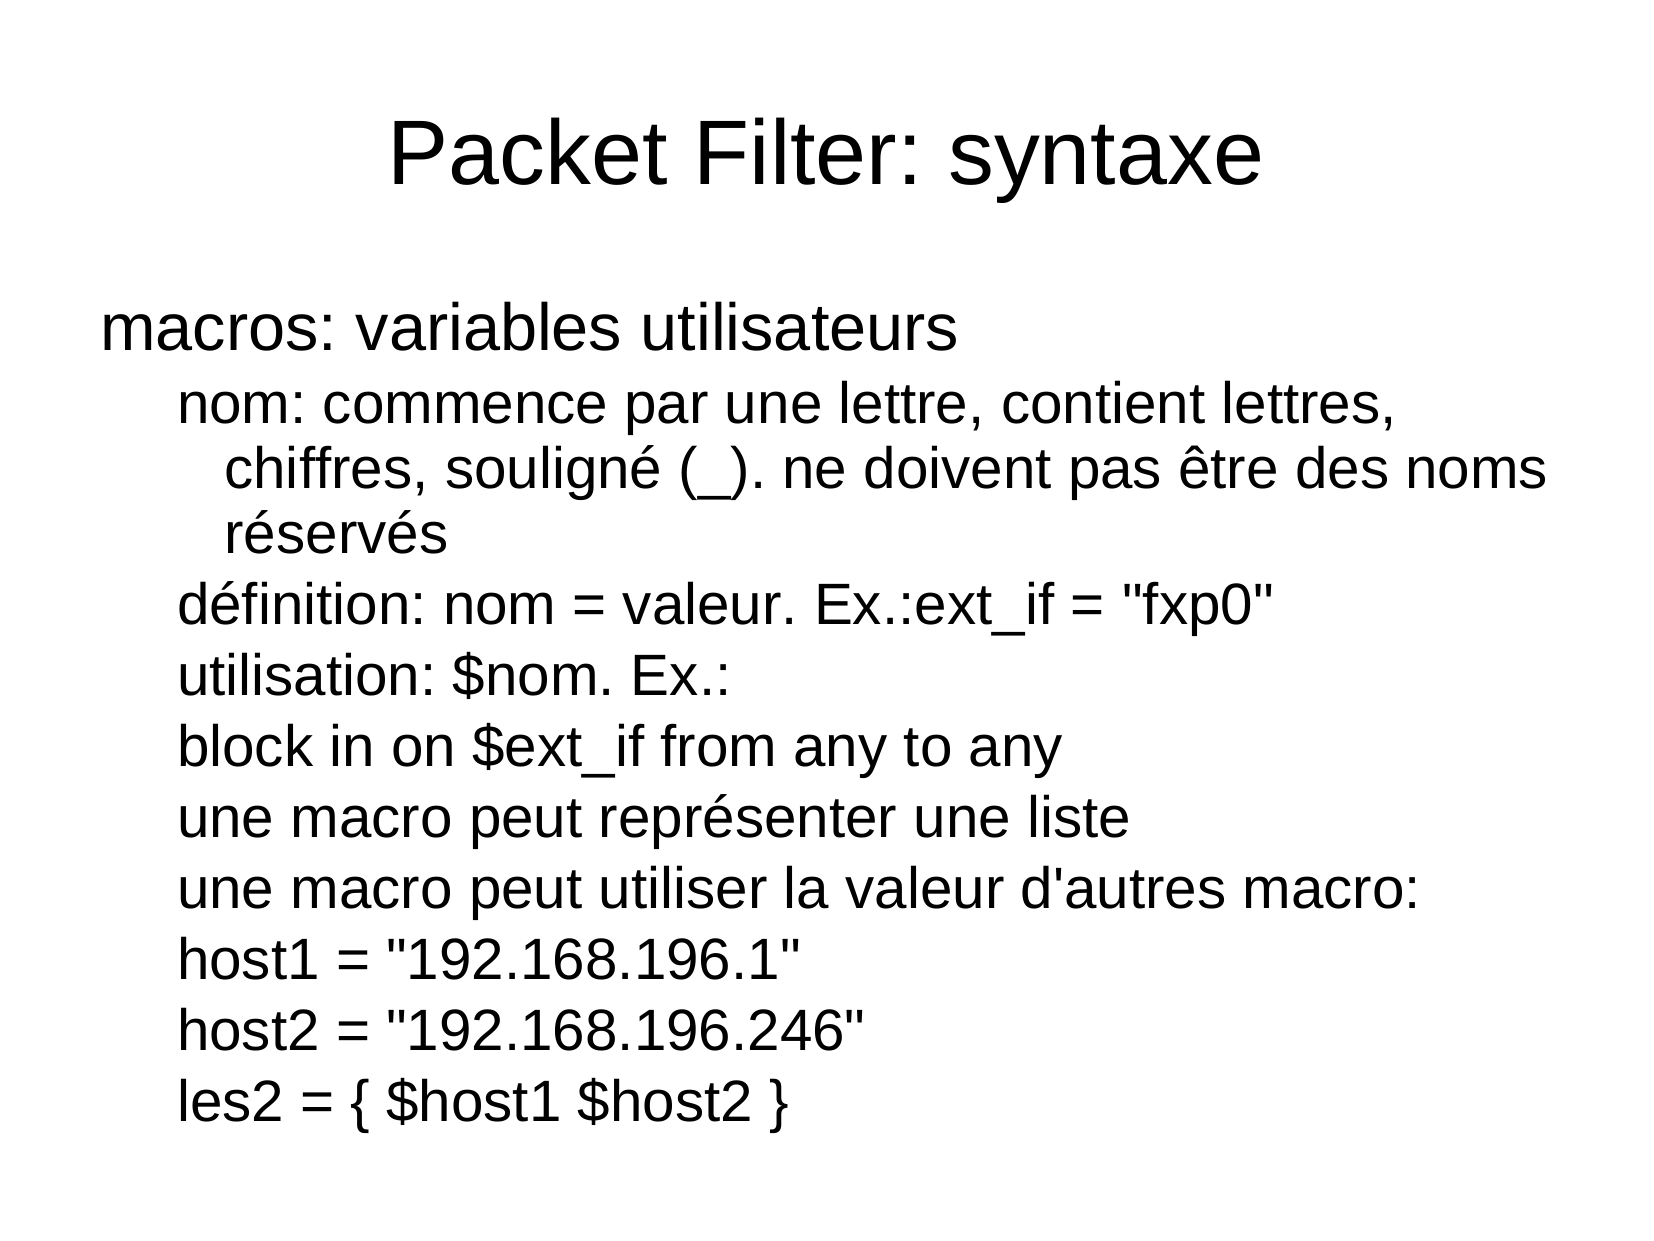

Packet Filter: syntaxe
# macros: variables utilisateurs
nom: commence par une lettre, contient lettres, chiffres, souligné (_). ne doivent pas être des noms réservés
définition: nom = valeur. Ex.:ext_if = "fxp0"
utilisation: $nom. Ex.:
block in on $ext_if from any to any
une macro peut représenter une liste
une macro peut utiliser la valeur d'autres macro:
host1 = "192.168.196.1"
host2 = "192.168.196.246"
les2 = { $host1 $host2 }